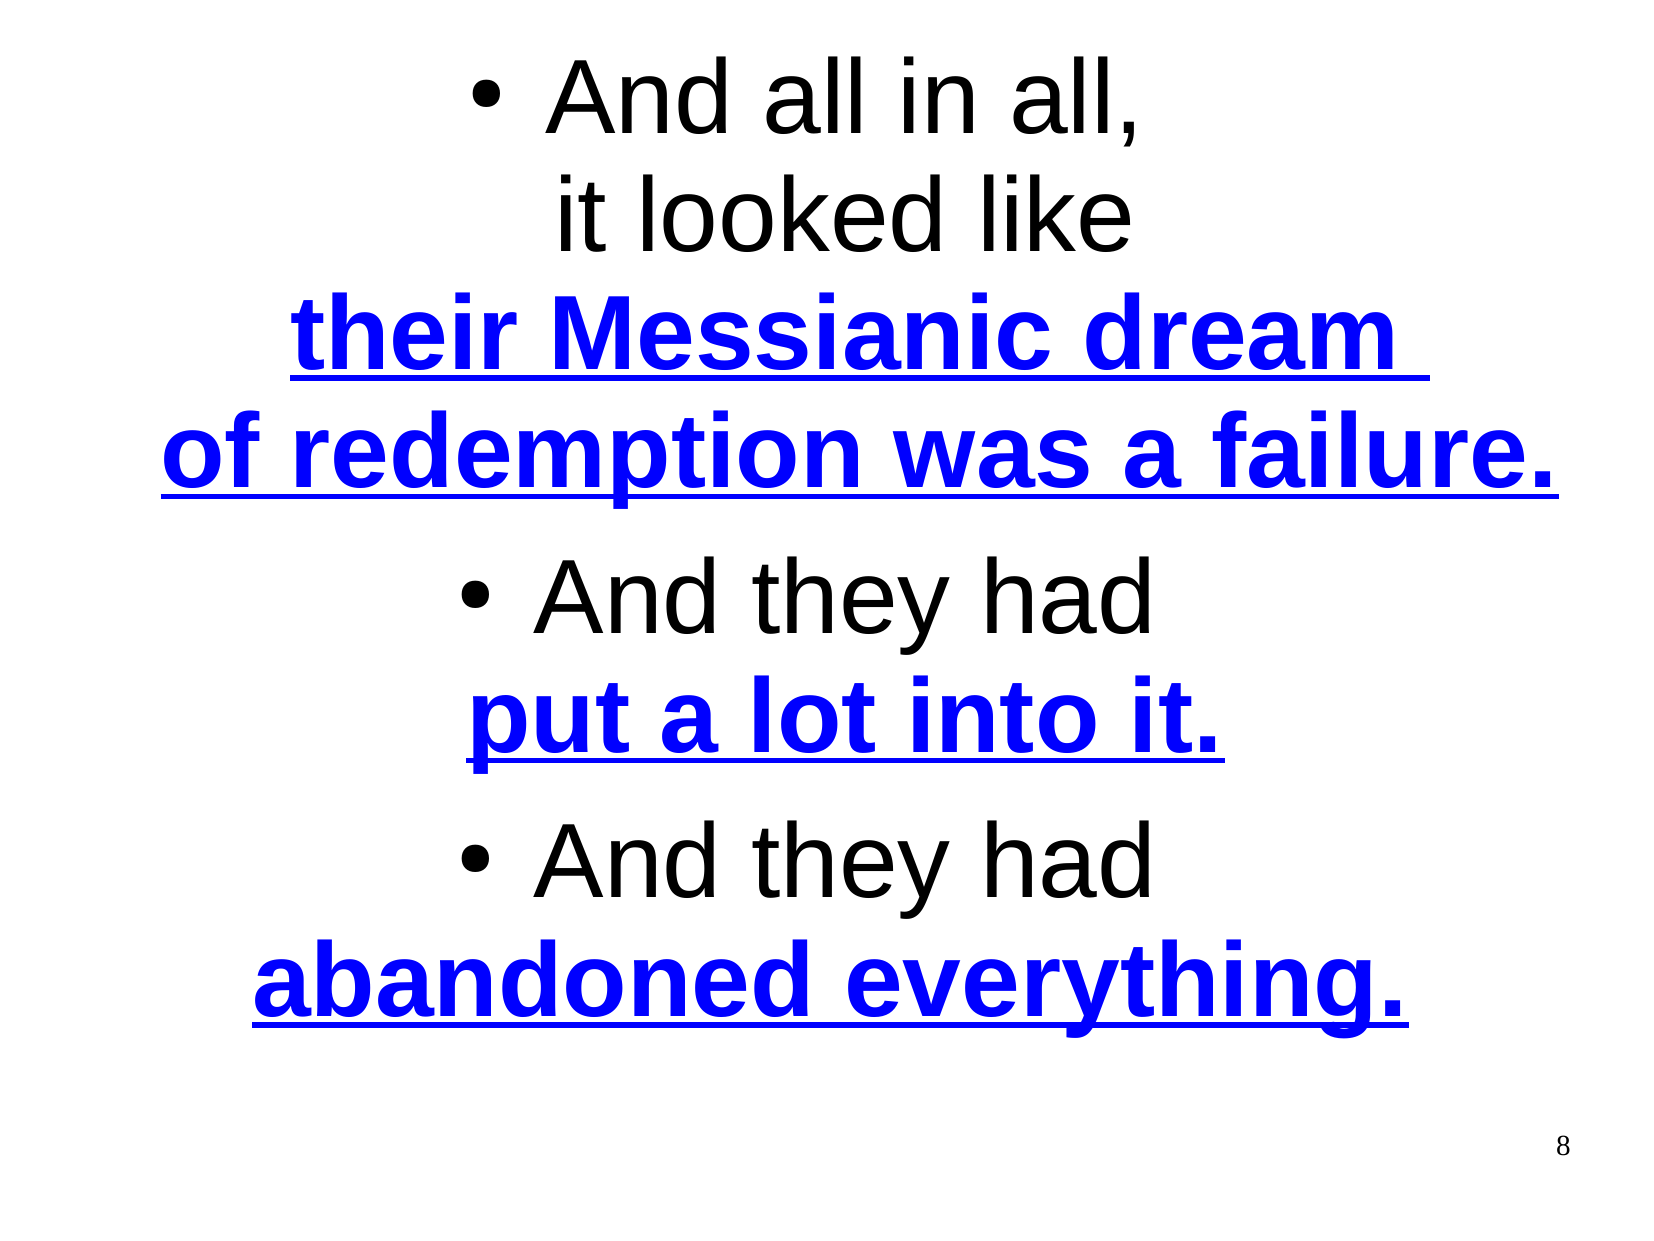

# And all in all, it looked like their Messianic dream of redemption was a failure.
And they had
put a lot into it.
And they had
abandoned everything.
8